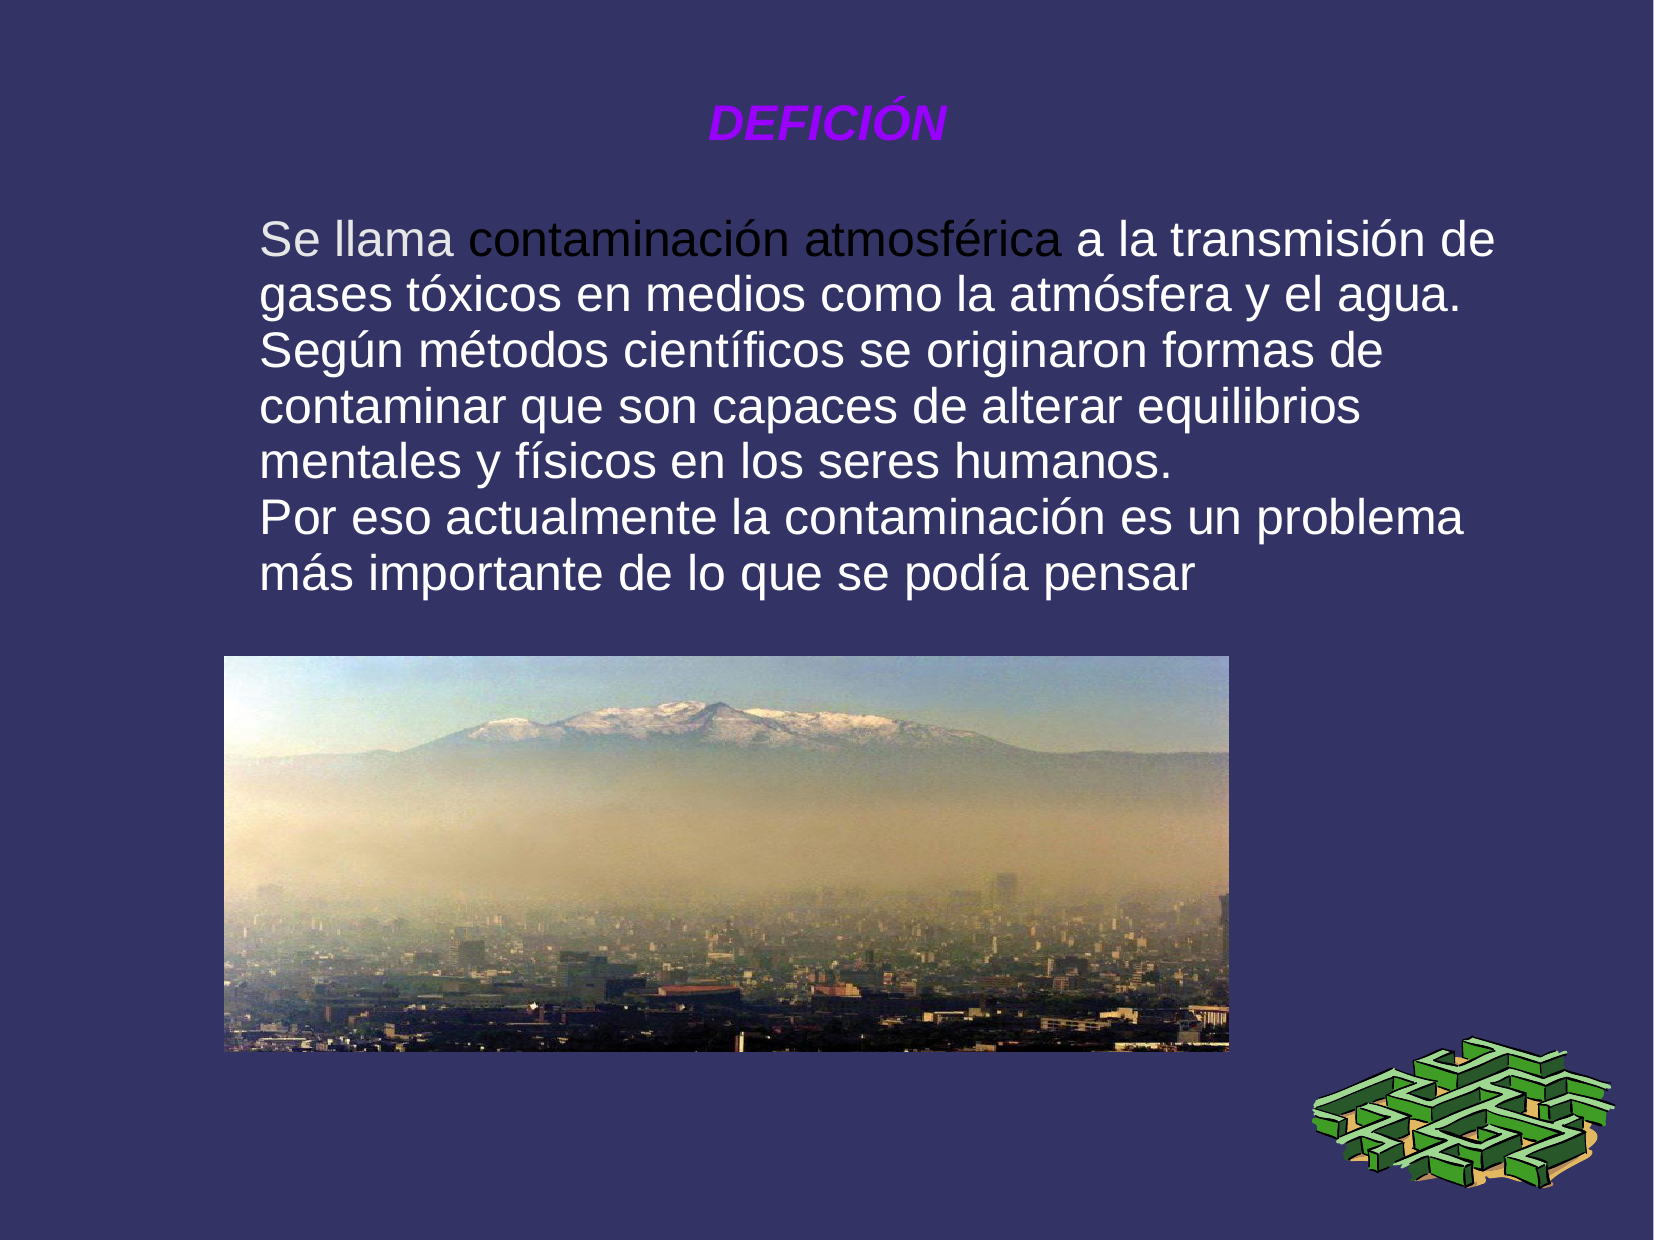

# DEFICIÓN
Se llama contaminación atmosférica a la transmisión de gases tóxicos en medios como la atmósfera y el agua.
Según métodos científicos se originaron formas de contaminar que son capaces de alterar equilibrios mentales y físicos en los seres humanos.
Por eso actualmente la contaminación es un problema más importante de lo que se podía pensar